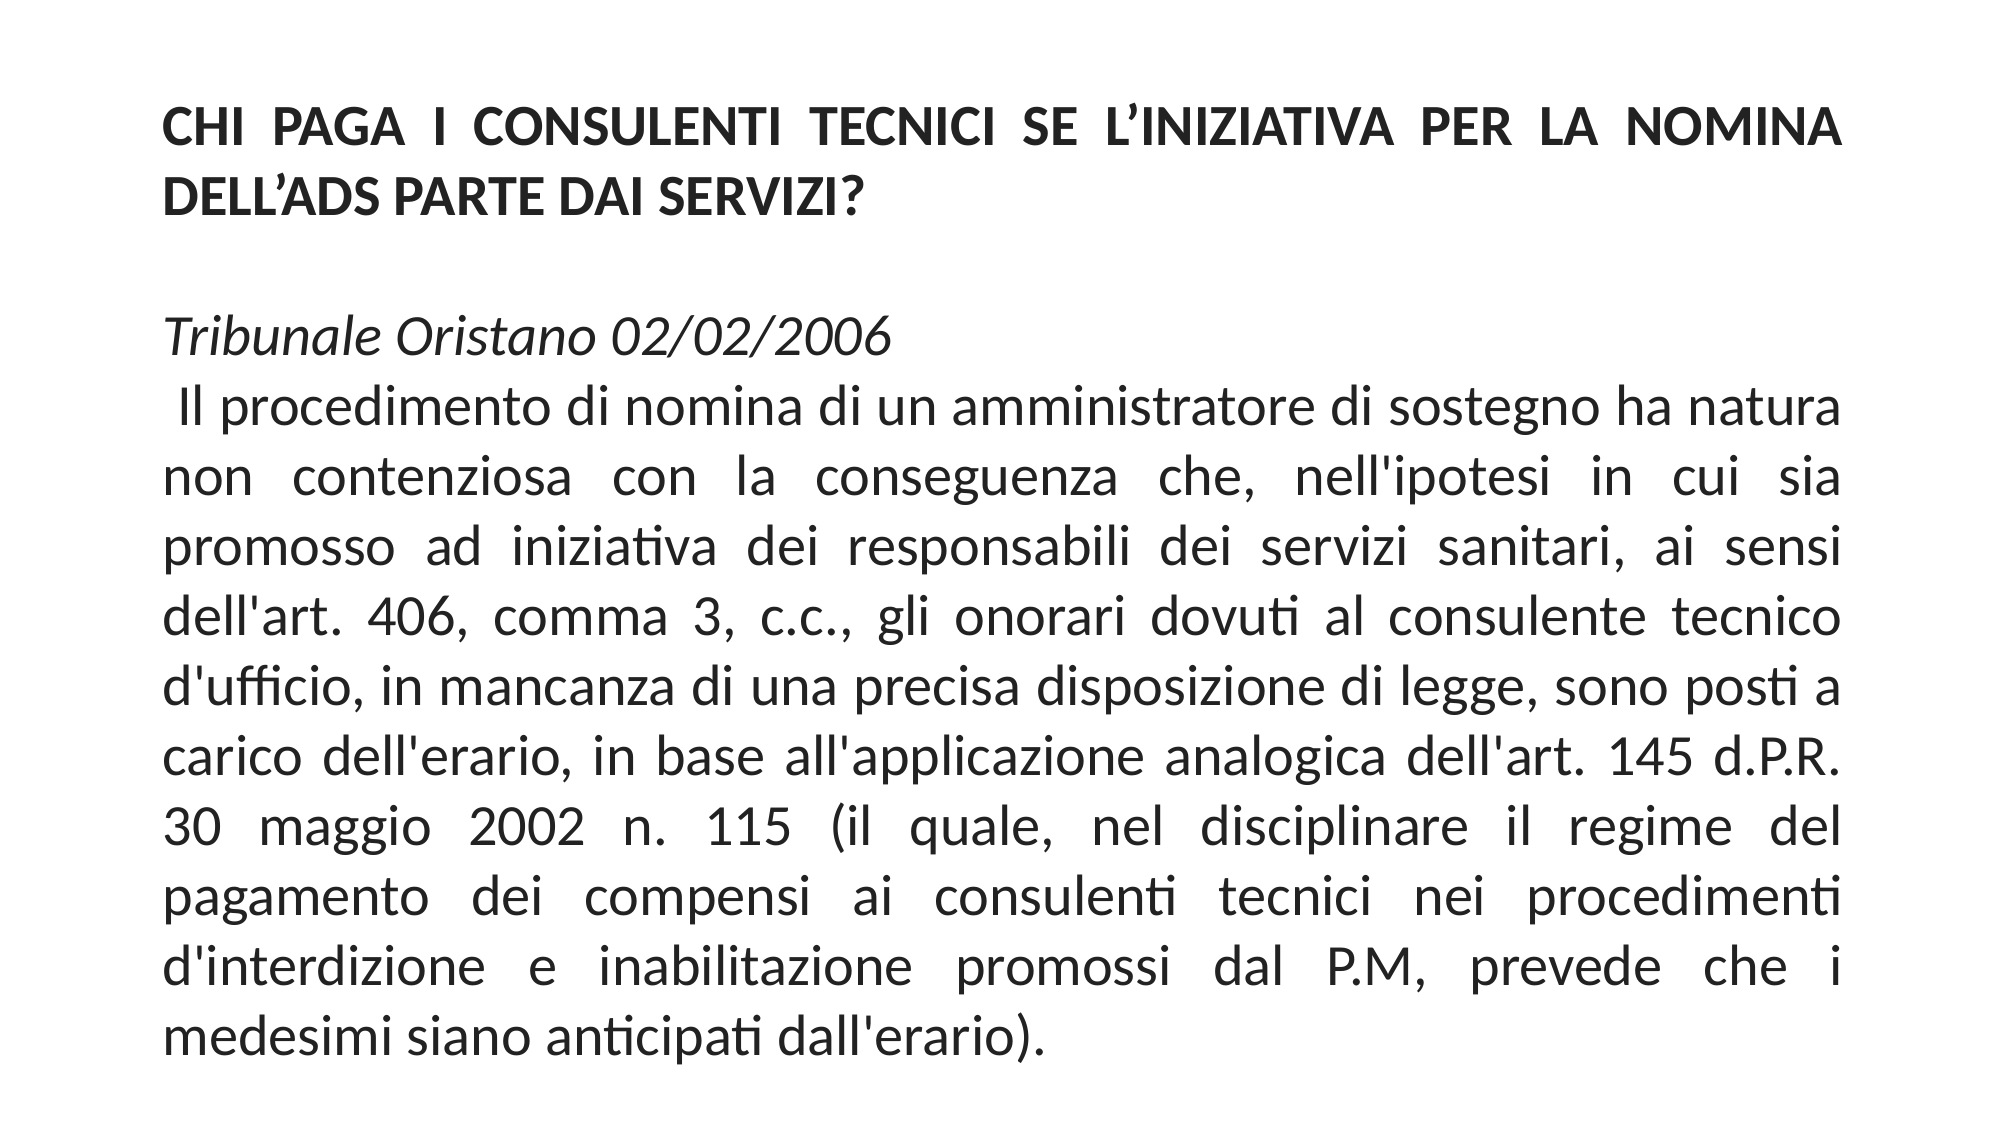

CHI PAGA I CONSULENTI TECNICI SE L’INIZIATIVA PER LA NOMINA DELL’ADS PARTE DAI SERVIZI?
Tribunale Oristano 02/02/2006
 Il procedimento di nomina di un amministratore di sostegno ha natura non contenziosa con la conseguenza che, nell'ipotesi in cui sia promosso ad iniziativa dei responsabili dei servizi sanitari, ai sensi dell'art. 406, comma 3, c.c., gli onorari dovuti al consulente tecnico d'ufficio, in mancanza di una precisa disposizione di legge, sono posti a carico dell'erario, in base all'applicazione analogica dell'art. 145 d.P.R. 30 maggio 2002 n. 115 (il quale, nel disciplinare il regime del pagamento dei compensi ai consulenti tecnici nei procedimenti d'interdizione e inabilitazione promossi dal P.M, prevede che i medesimi siano anticipati dall'erario).